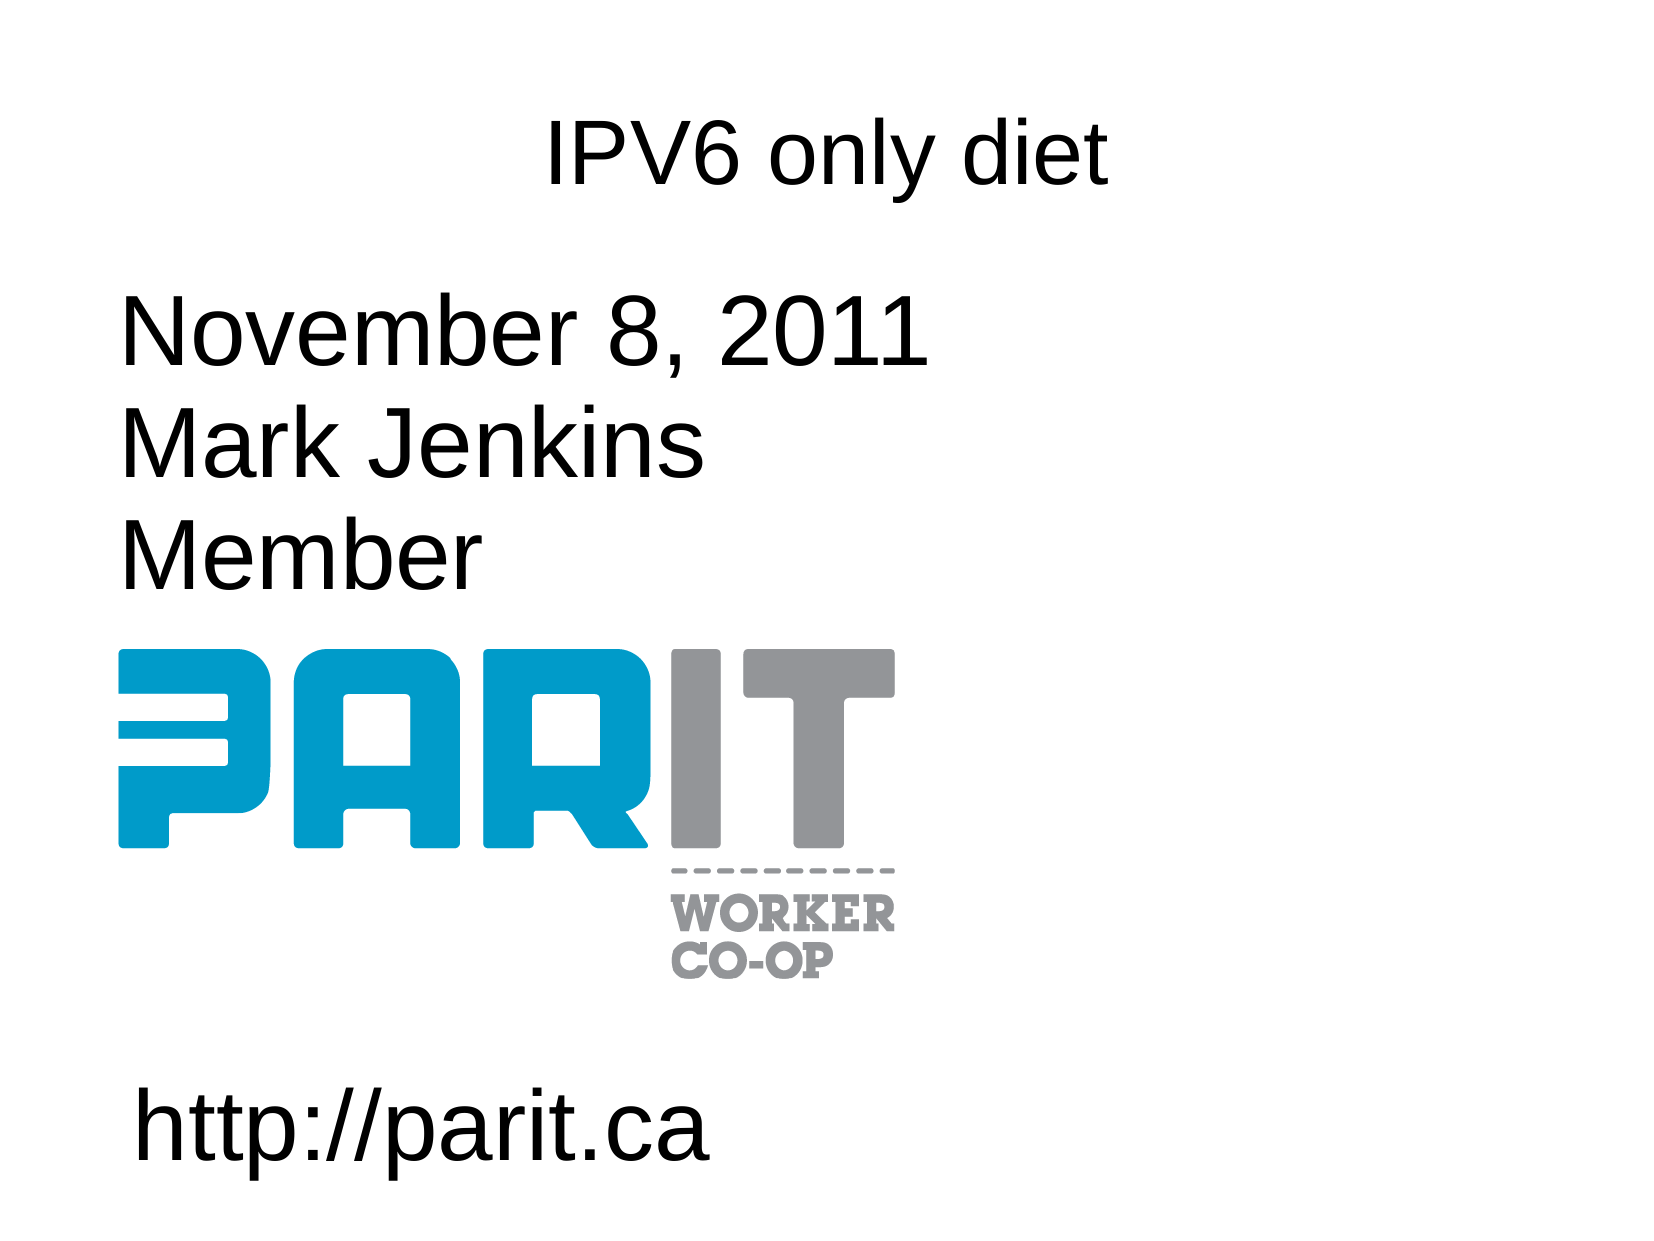

# IPV6 only diet
November 8, 2011
Mark Jenkins
Member
http://parit.ca